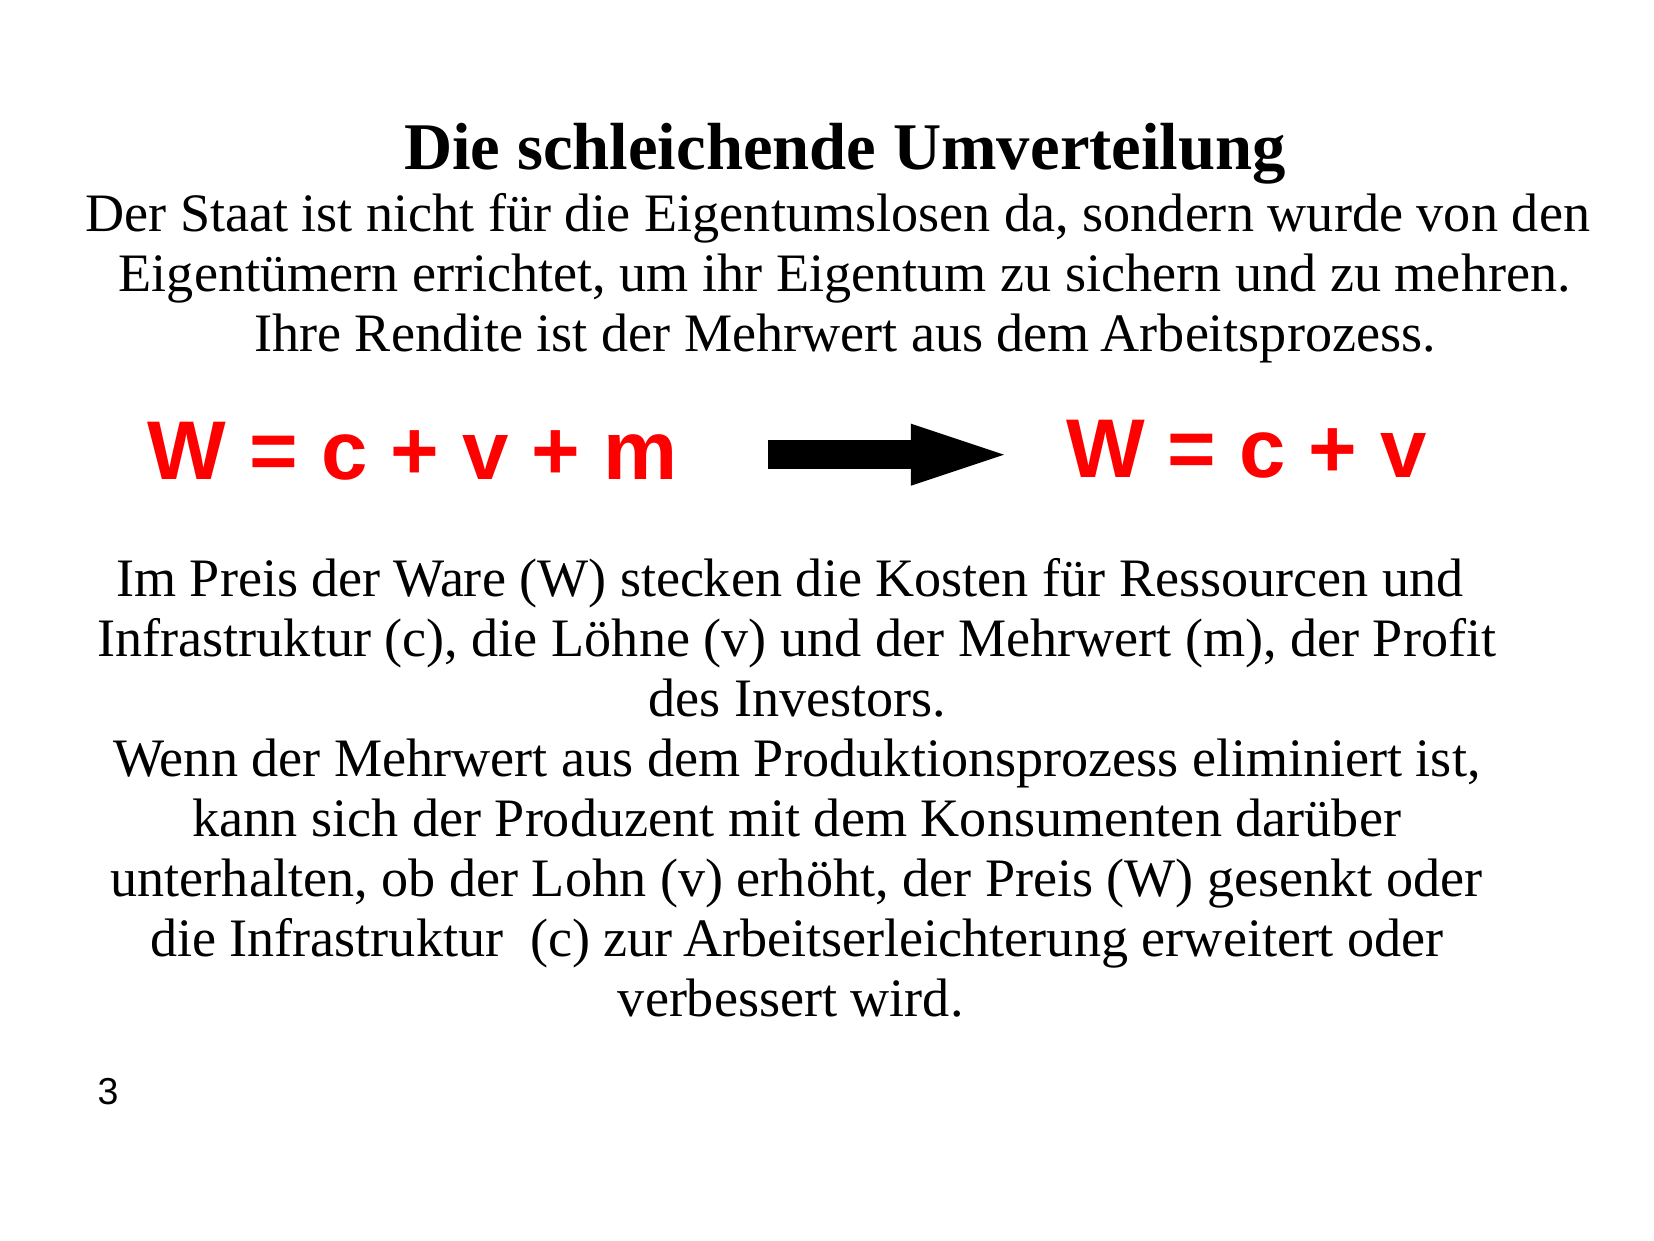

Die schleichende Umverteilung
Der Staat ist nicht für die Eigentumslosen da, sondern wurde von den
Eigentümern errichtet, um ihr Eigentum zu sichern und zu mehren.
Ihre Rendite ist der Mehrwert aus dem Arbeitsprozess.
W = c + v
W = c + v + m
Im Preis der Ware (W) stecken die Kosten für Ressourcen und Infrastruktur (c), die Löhne (v) und der Mehrwert (m), der Profit des Investors.
Wenn der Mehrwert aus dem Produktionsprozess eliminiert ist, kann sich der Produzent mit dem Konsumenten darüber unterhalten, ob der Lohn (v) erhöht, der Preis (W) gesenkt oder die Infrastruktur (c) zur Arbeitserleichterung erweitert oder verbessert wird.